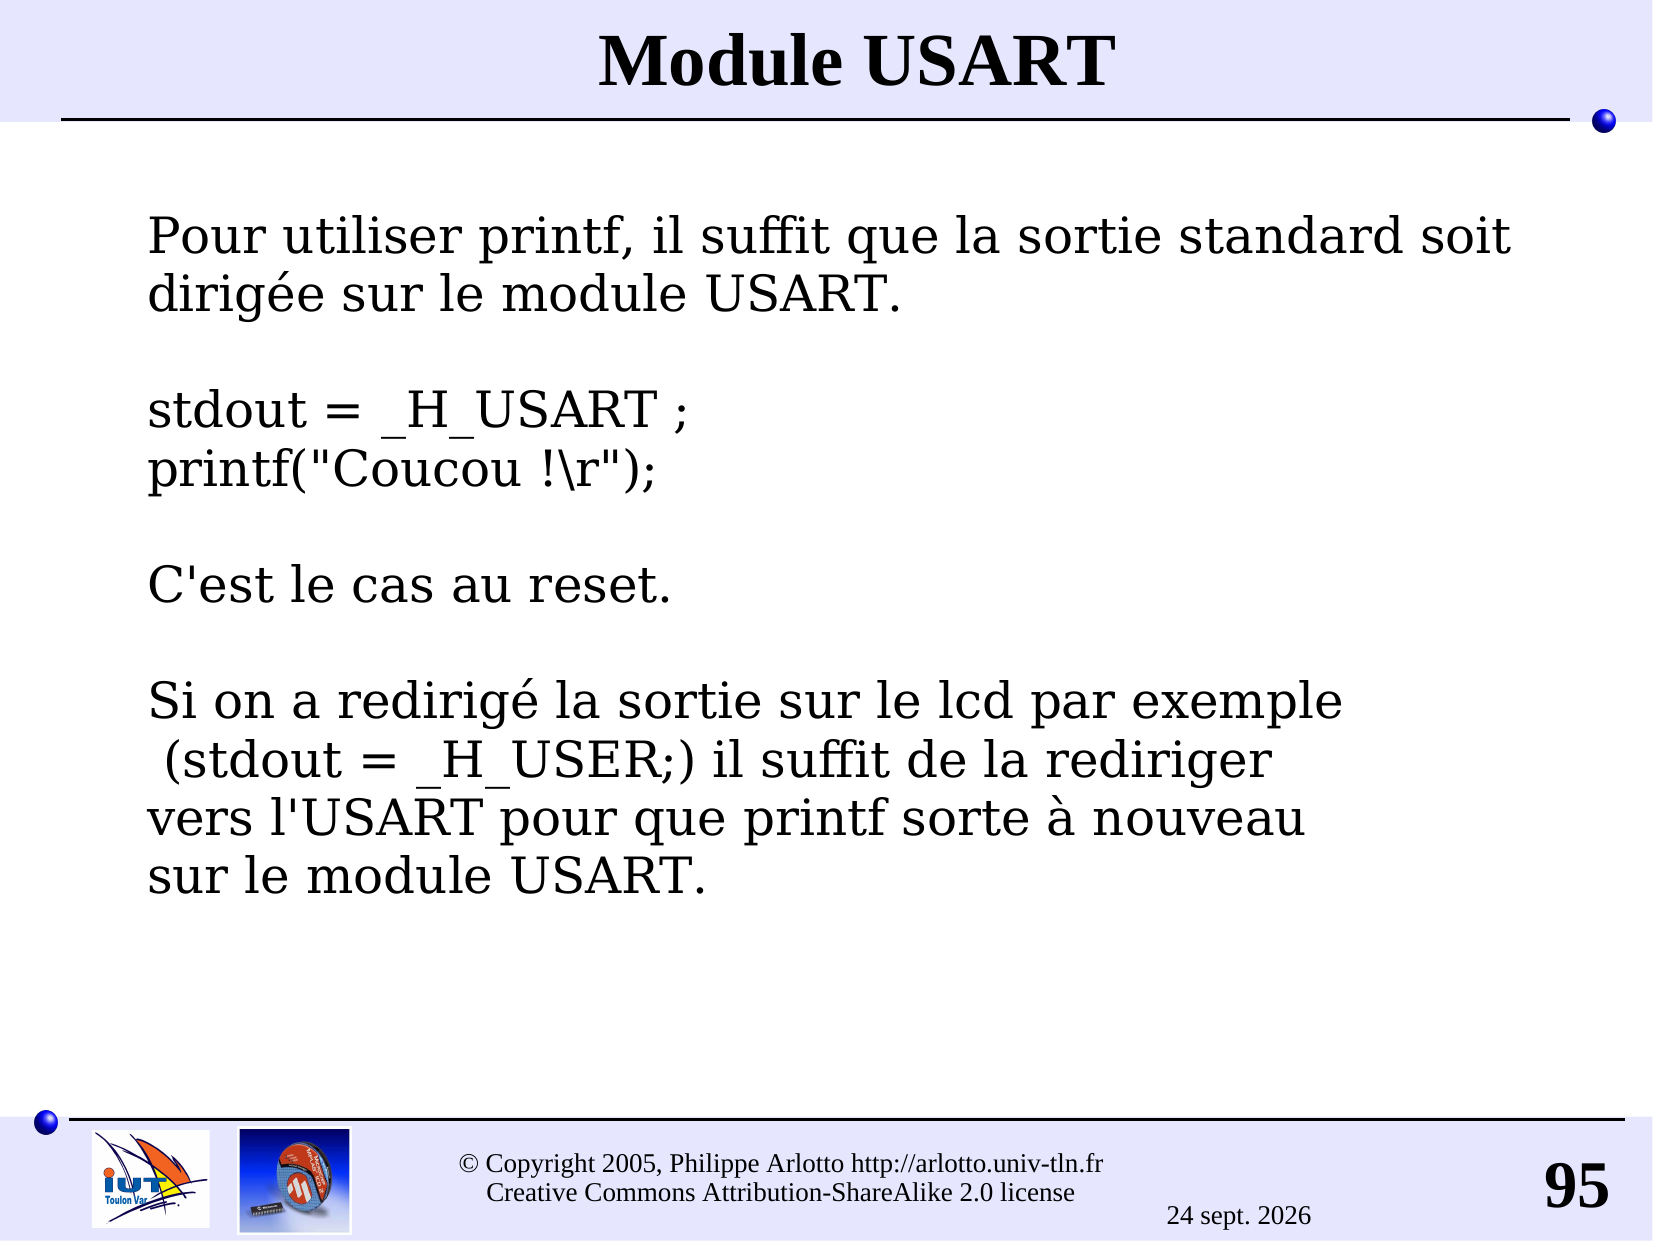

# Module USART
Pour utiliser printf, il suffit que la sortie standard soit
dirigée sur le module USART.
stdout = _H_USART ;
printf("Coucou !\r");
C'est le cas au reset.
Si on a redirigé la sortie sur le lcd par exemple
 (stdout = _H_USER;) il suffit de la rediriger
vers l'USART pour que printf sorte à nouveau
sur le module USART.